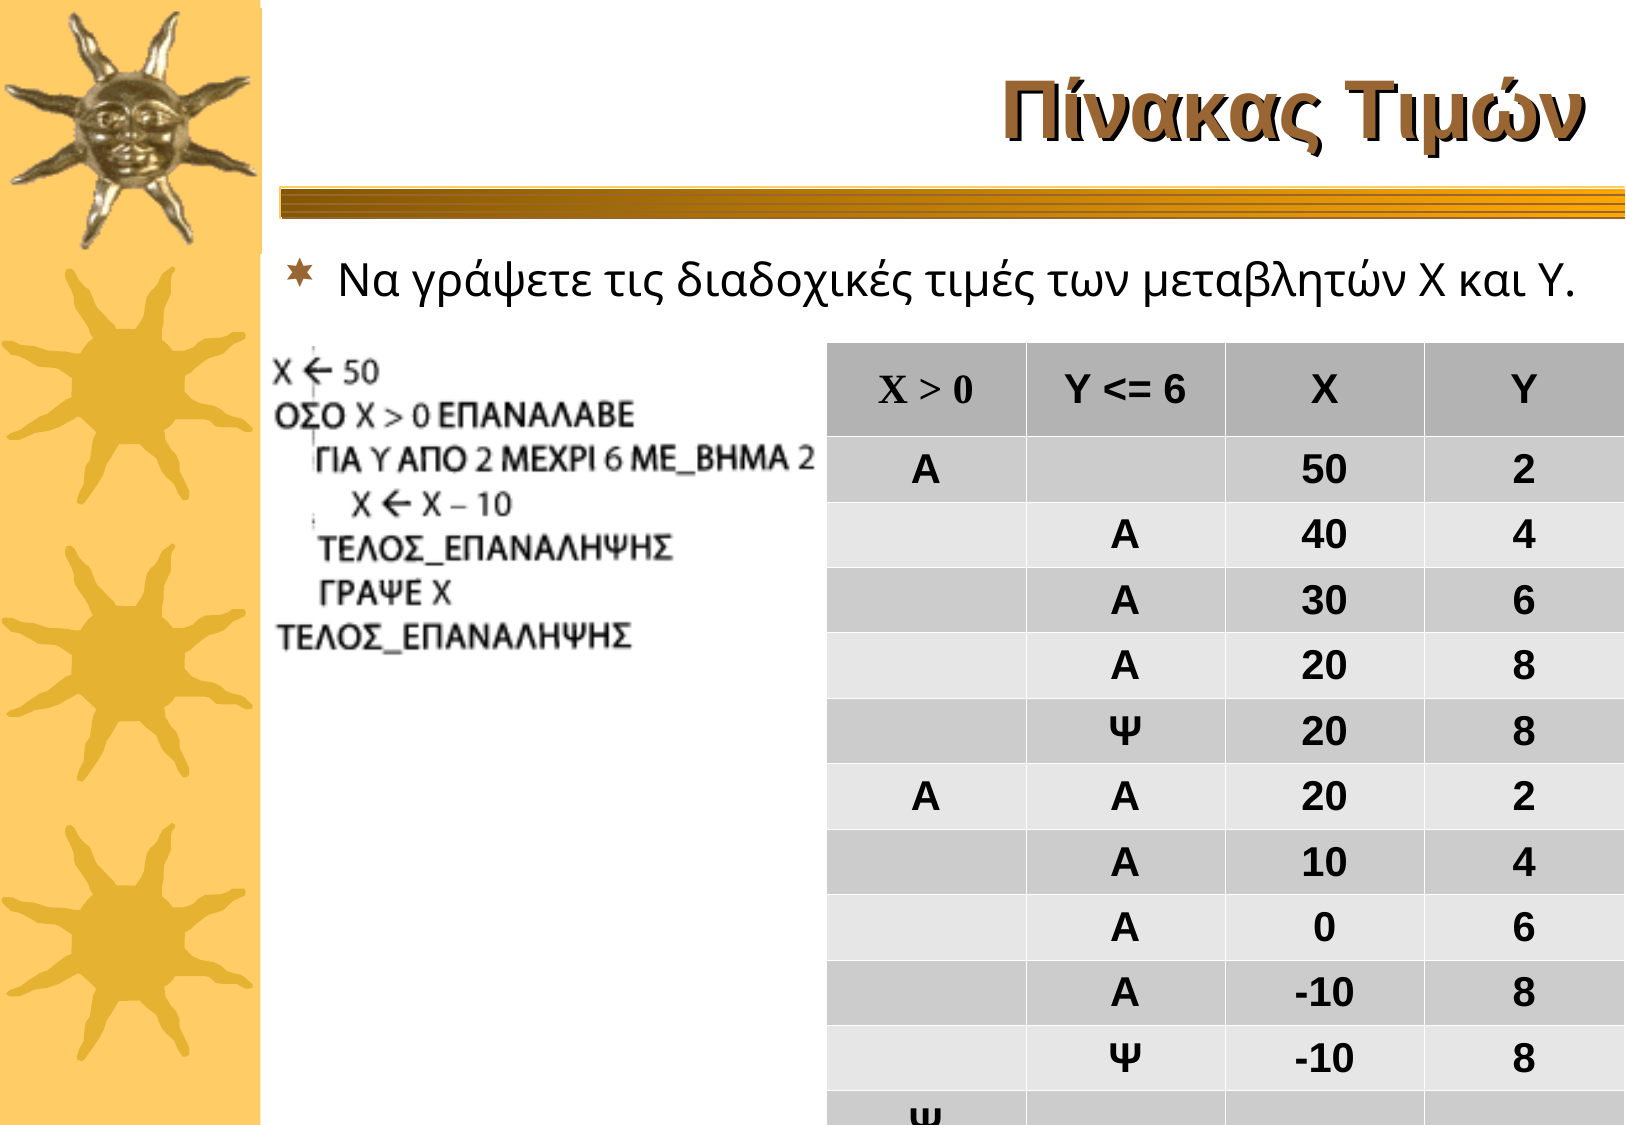

Πίνακας Τιμών
Να γράψετε τις διαδοχικές τιμές των μεταβλητών Χ και Υ.
| Χ > 0 | Υ <= 6 | Χ | Υ |
| --- | --- | --- | --- |
| Α | | 50 | 2 |
| | Α | 40 | 4 |
| | Α | 30 | 6 |
| | Α | 20 | 8 |
| | Ψ | 20 | 8 |
| Α | Α | 20 | 2 |
| | Α | 10 | 4 |
| | Α | 0 | 6 |
| | Α | -10 | 8 |
| | Ψ | -10 | 8 |
| Ψ | | | |
Κεφ. 8.2.3
16